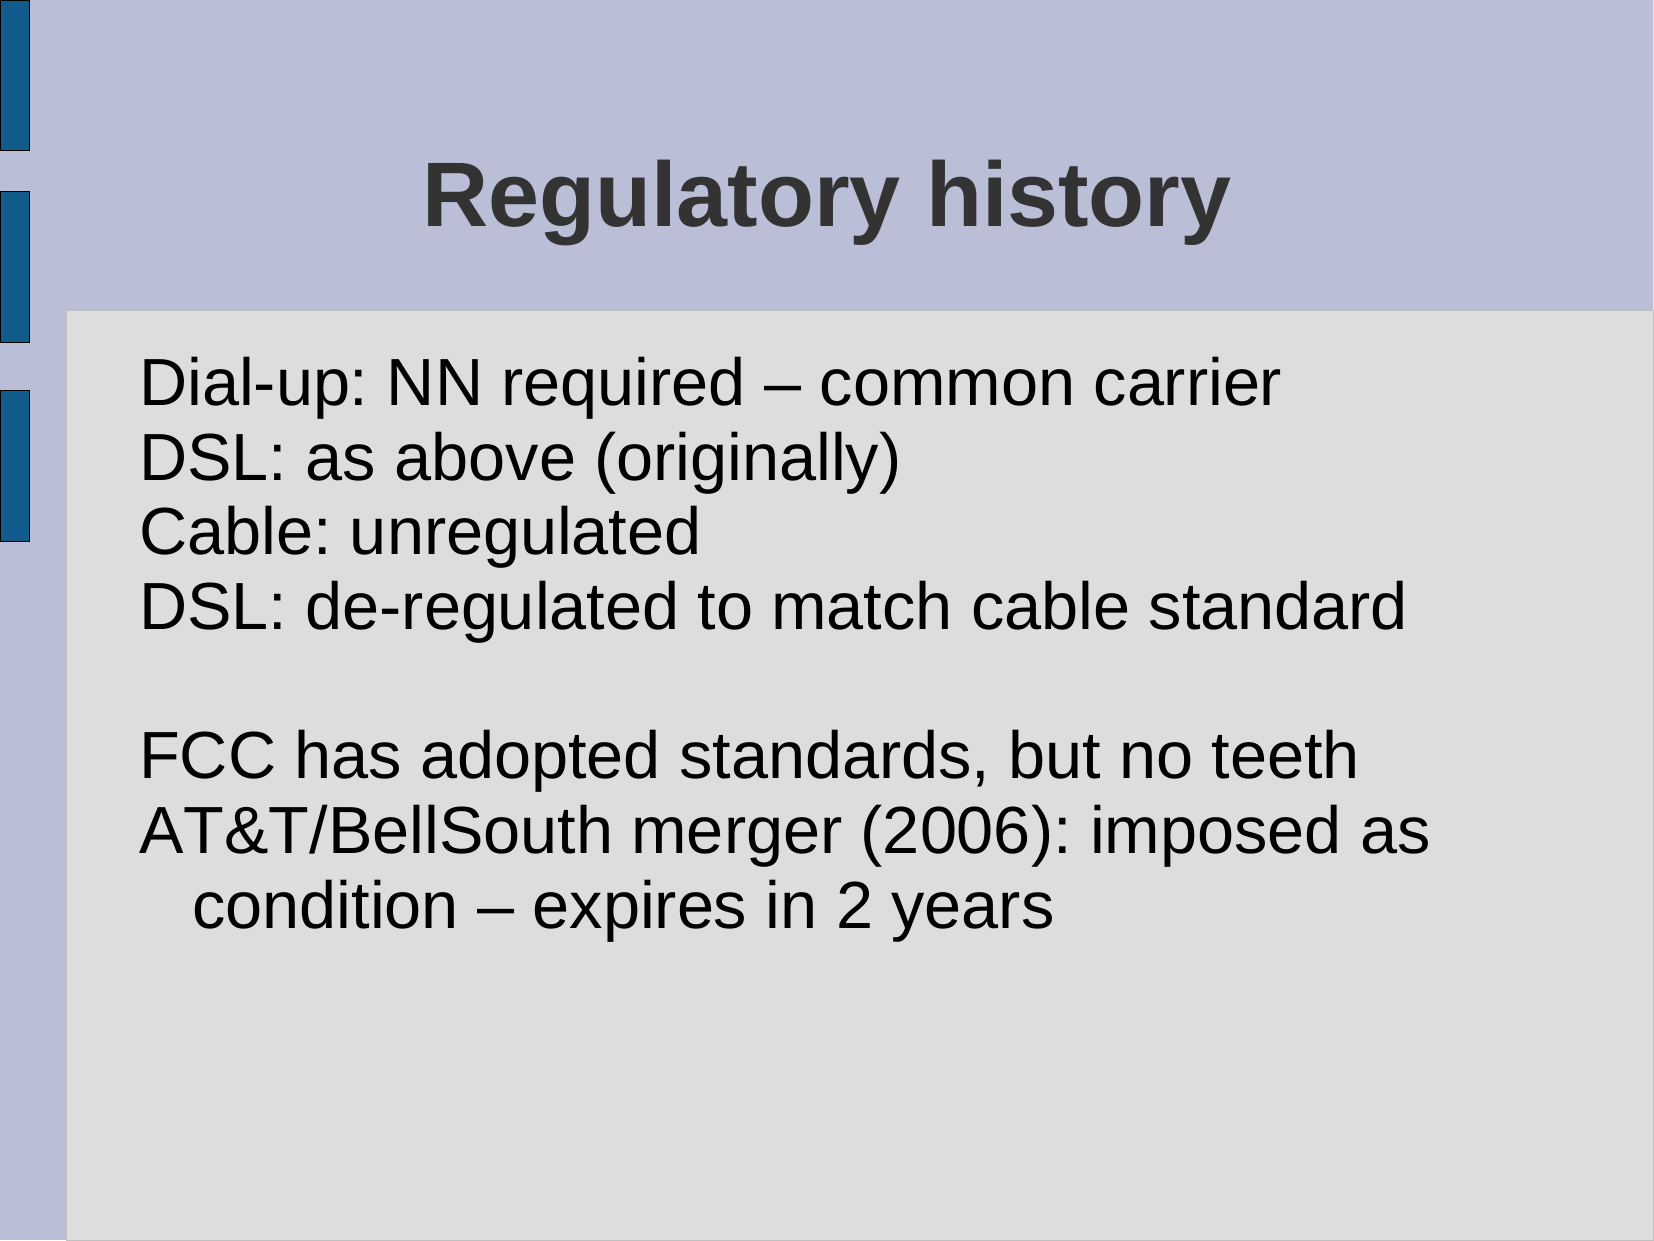

# Regulatory history
Dial-up: NN required – common carrier
DSL: as above (originally)
Cable: unregulated
DSL: de-regulated to match cable standard
FCC has adopted standards, but no teeth
AT&T/BellSouth merger (2006): imposed as condition – expires in 2 years